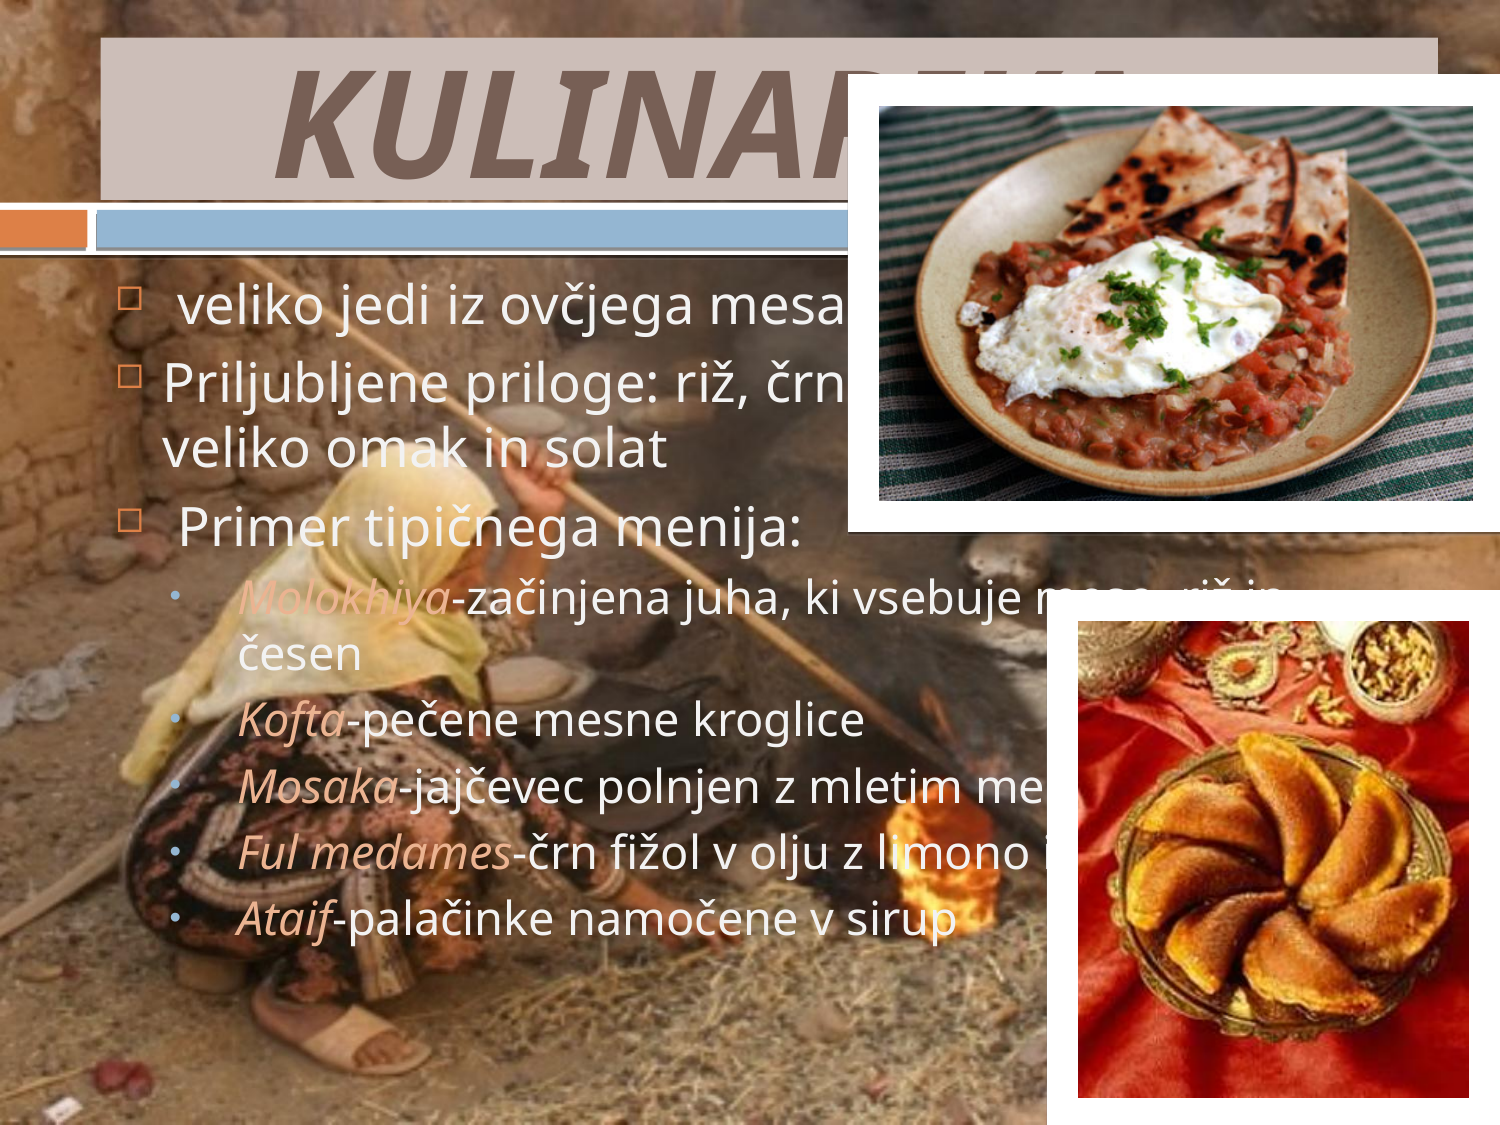

# KULINARIKA
 veliko jedi iz ovčjega mesa, perutnine, govedine
Priljubljene priloge: riž, črn fižol, črn kruh, ter veliko omak in solat
 Primer tipičnega menija:
Molokhiya-začinjena juha, ki vsebuje meso, riž in česen
Kofta-pečene mesne kroglice
Mosaka-jajčevec polnjen z mletim mesom
Ful medames-črn fižol v olju z limono in soljo
Ataif-palačinke namočene v sirup